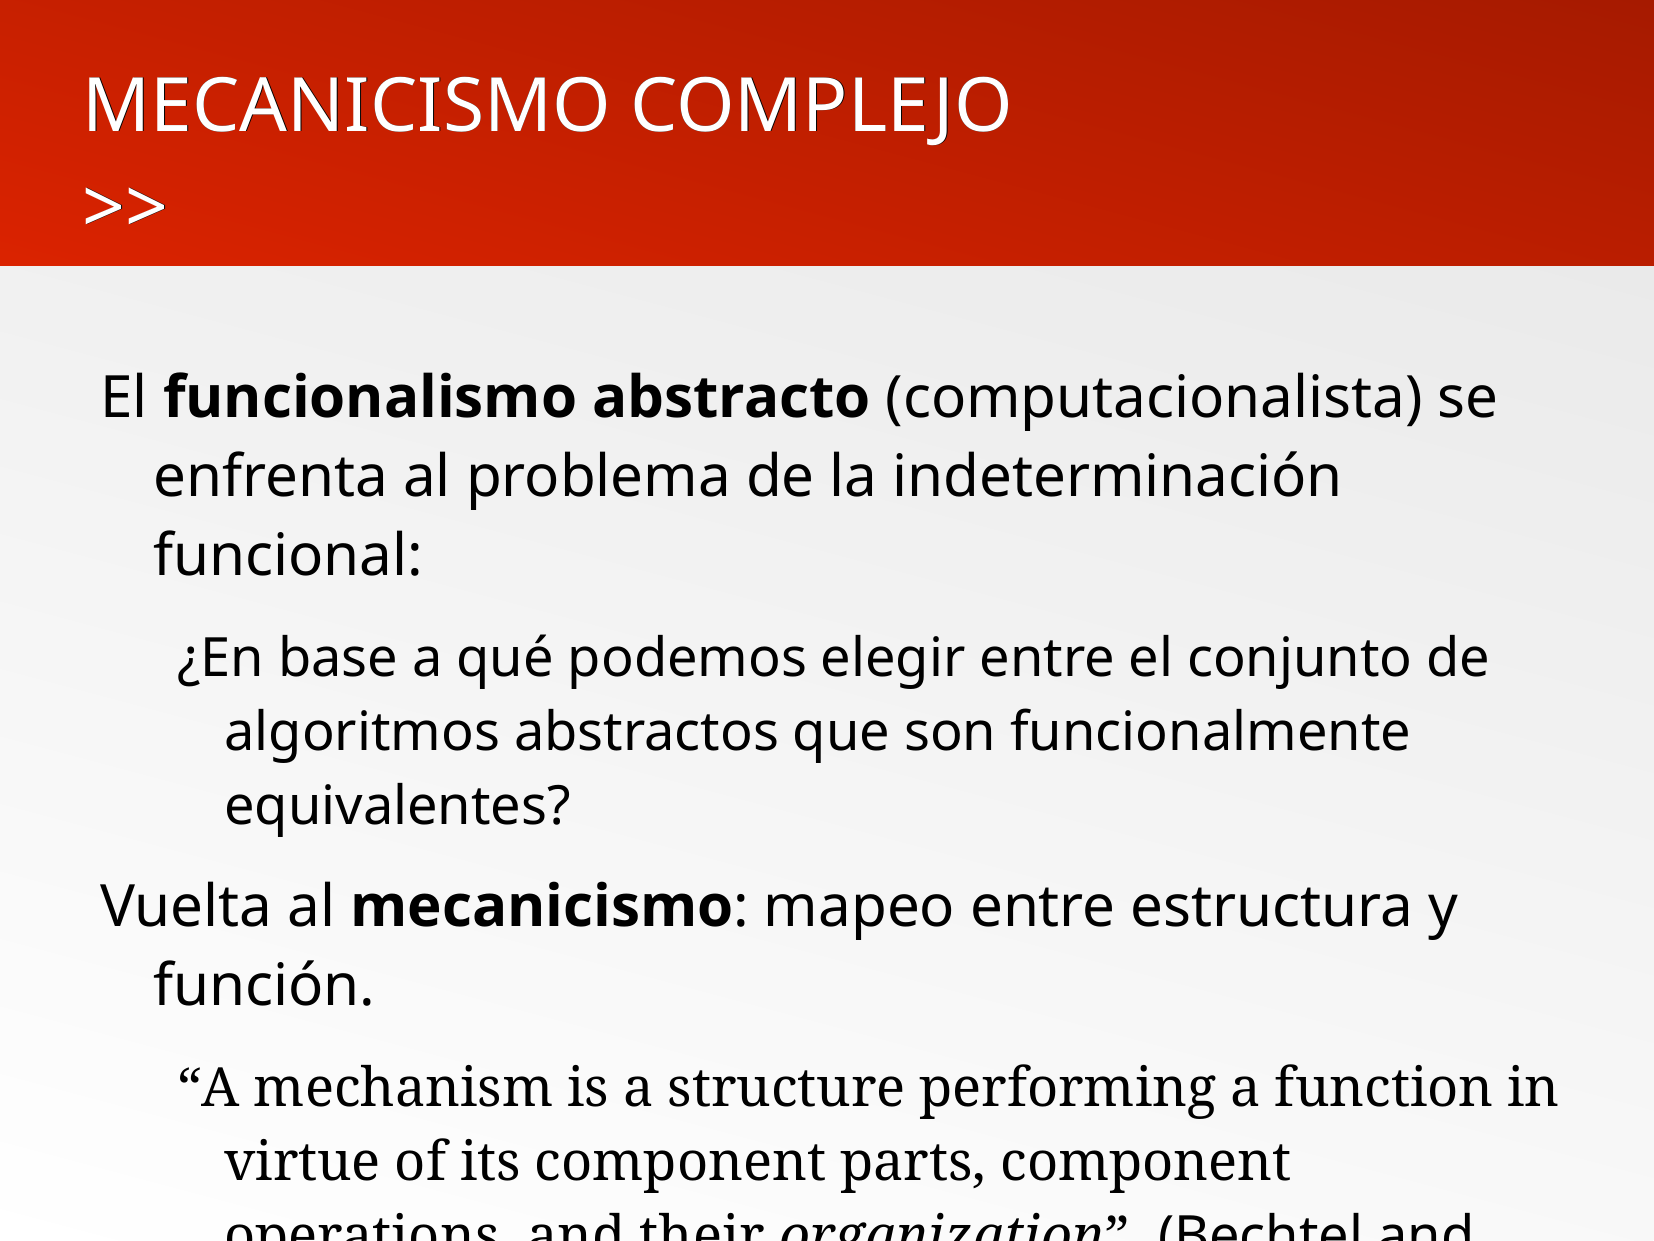

# MECANICISMO COMPLEJO >>
El funcionalismo abstracto (computacionalista) se enfrenta al problema de la indeterminación funcional:
¿En base a qué podemos elegir entre el conjunto de algoritmos abstractos que son funcionalmente equivalentes?
Vuelta al mecanicismo: mapeo entre estructura y función.
“A mechanism is a structure performing a function in virtue of its component parts, component operations, and their organization”. (Bechtel and Abrahamsen 2005)
Neurociencia dinámica: Medición y modelización de la actividad conjunta de las neuronas. Gran complejidad